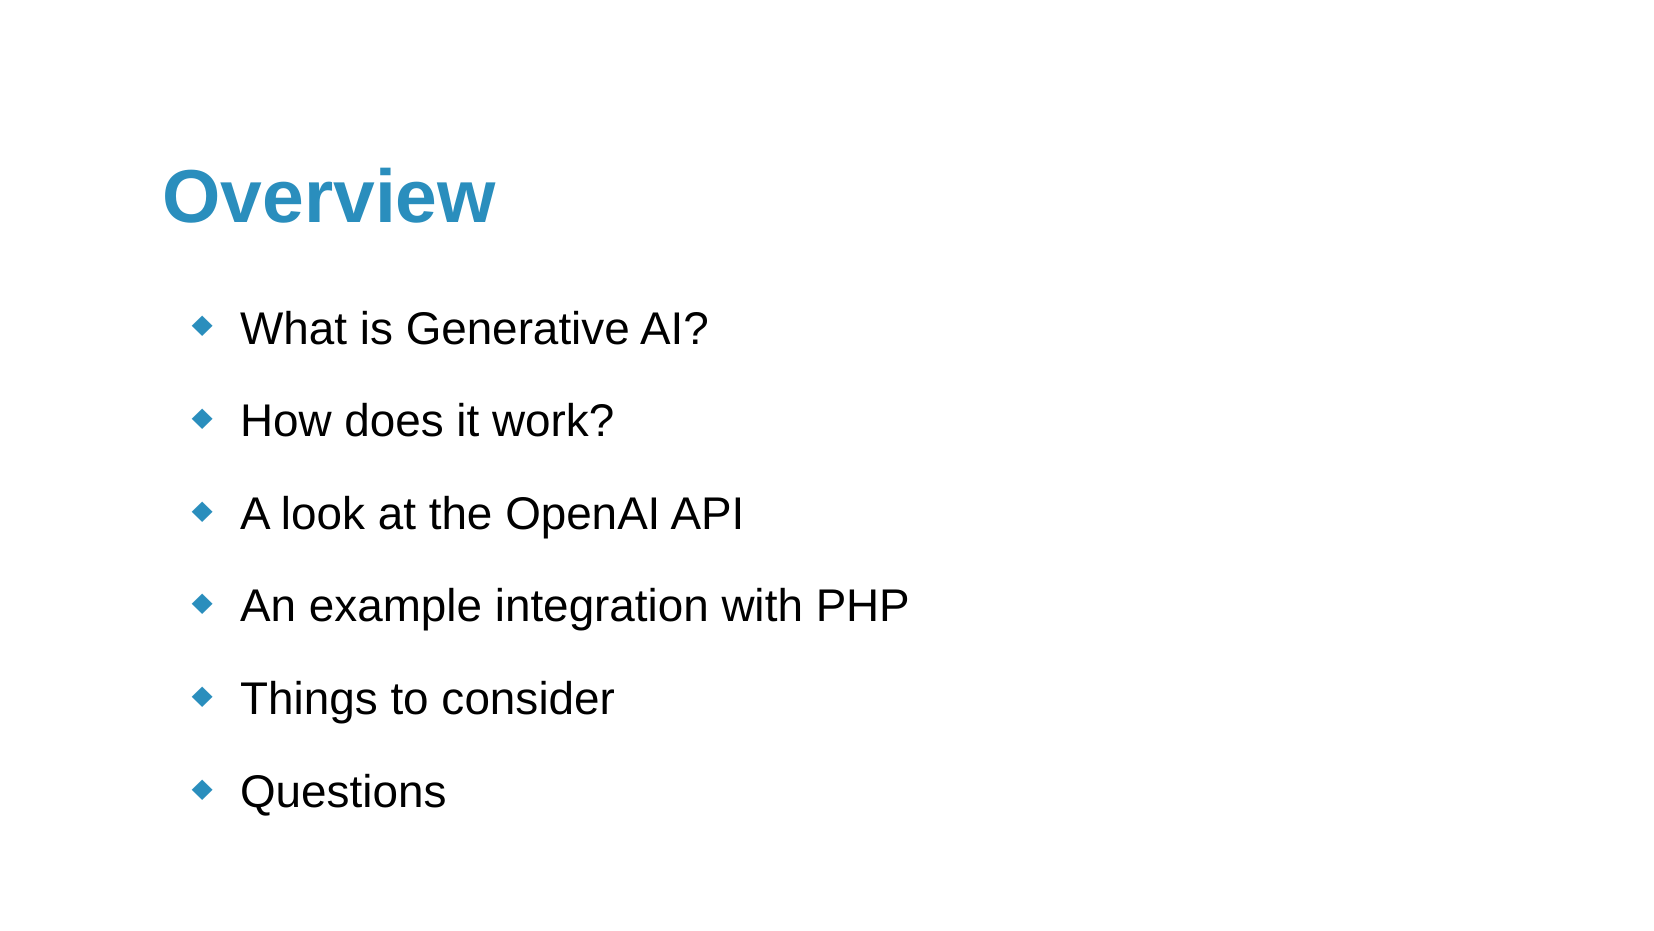

Overview
 What is Generative AI?
 How does it work?
 A look at the OpenAI API
 An example integration with PHP
 Things to consider
 Questions